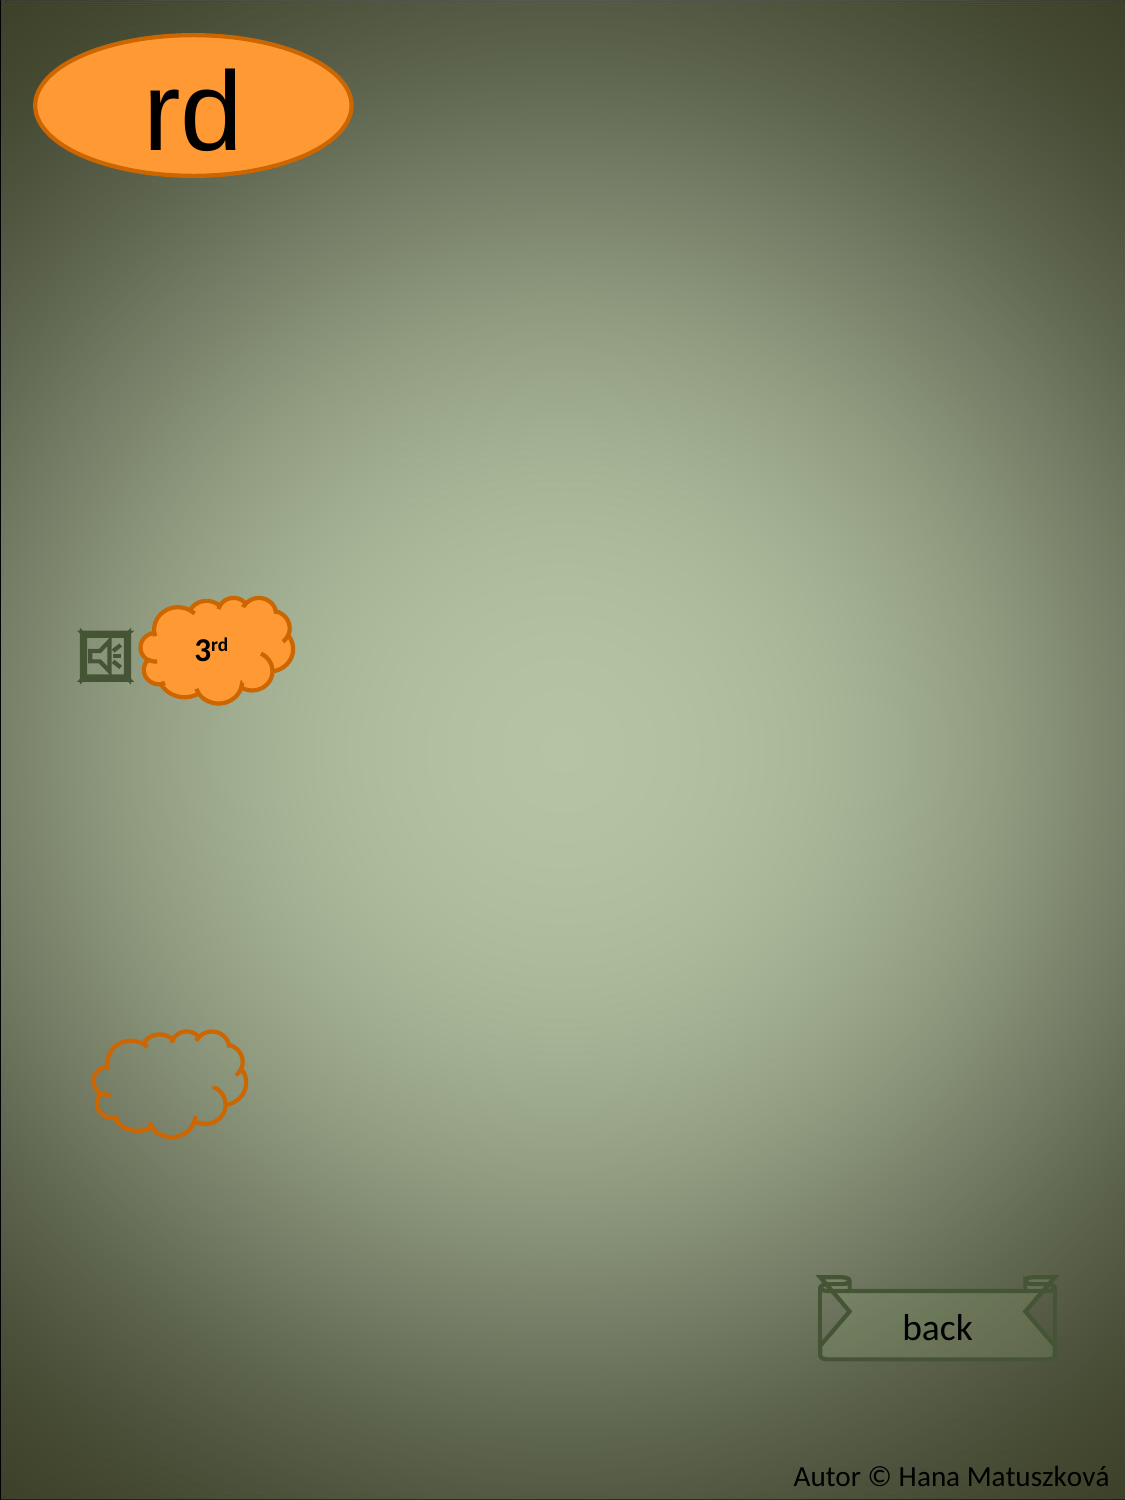

rd
3rd
back
Autor © Hana Matuszková